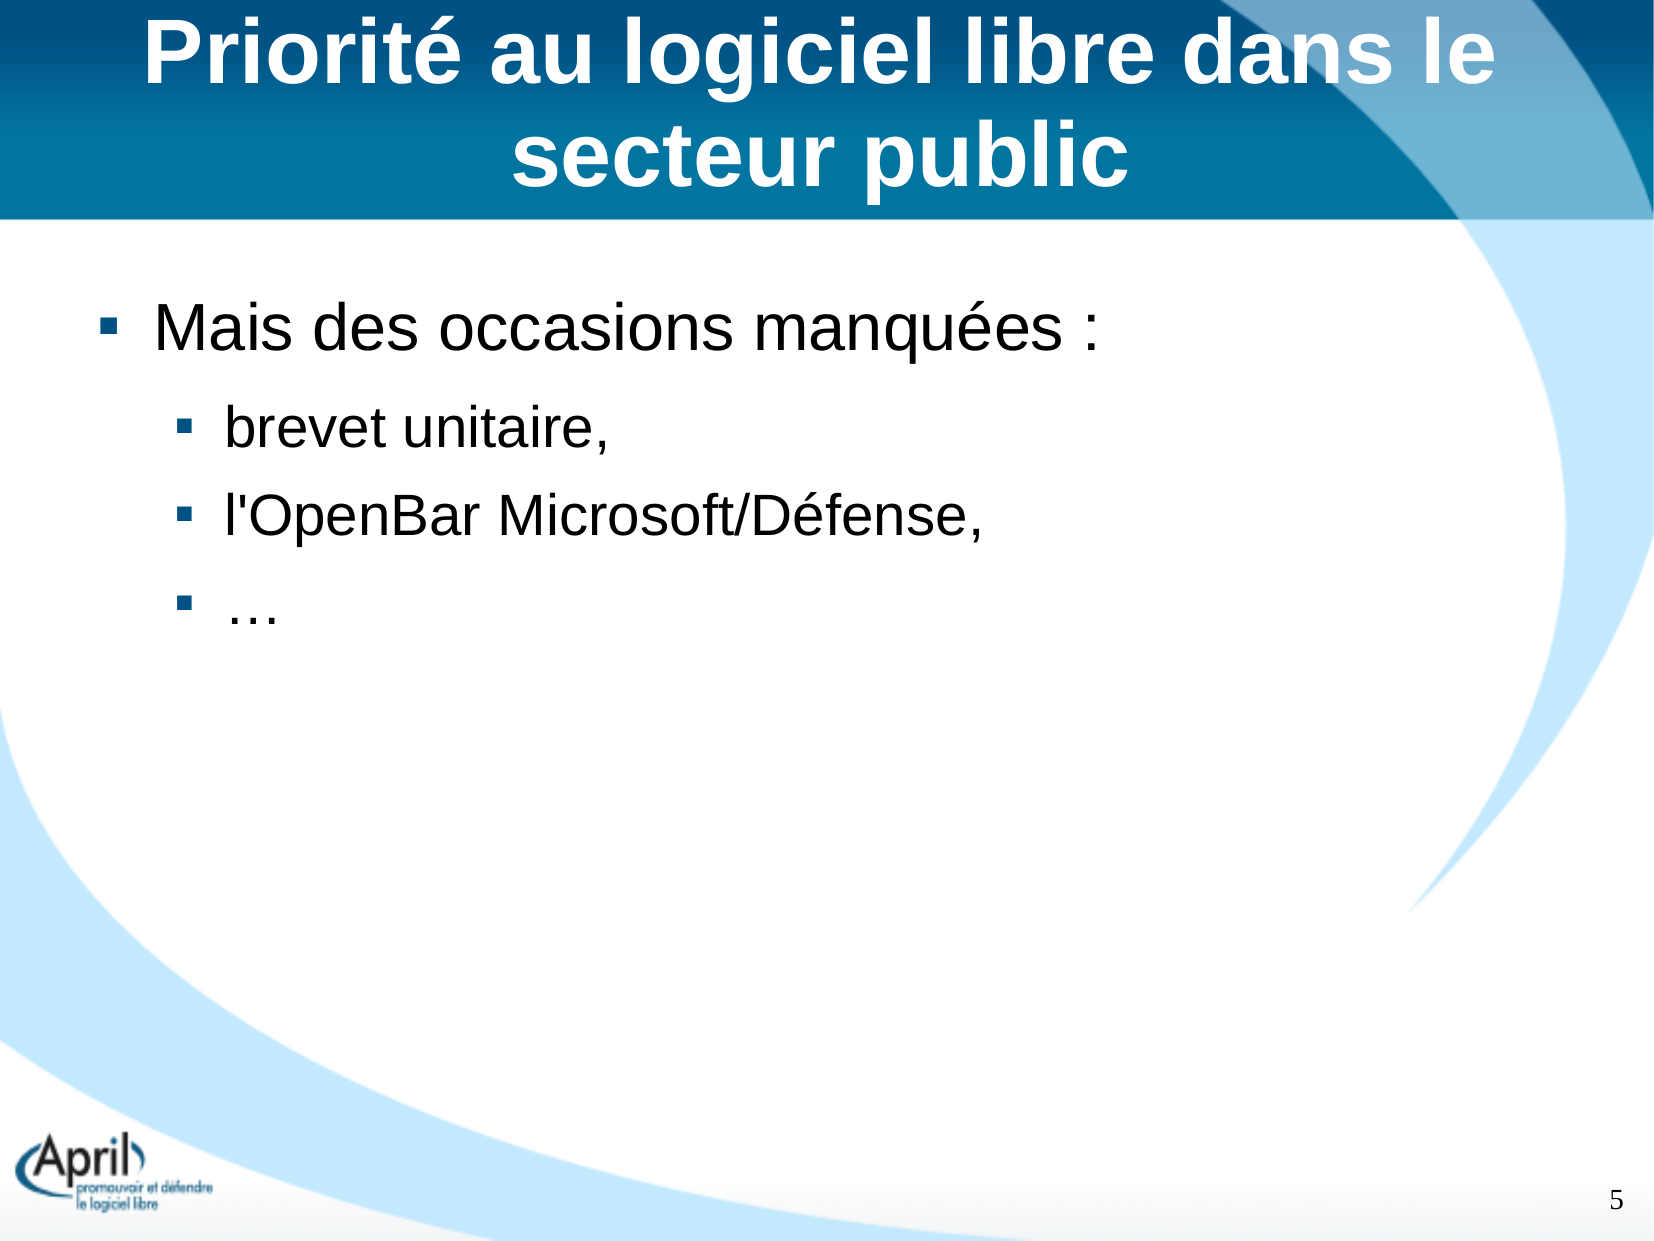

# Priorité au logiciel libre dans le secteur public
Mais des occasions manquées :
brevet unitaire,
l'OpenBar Microsoft/Défense,
…
5